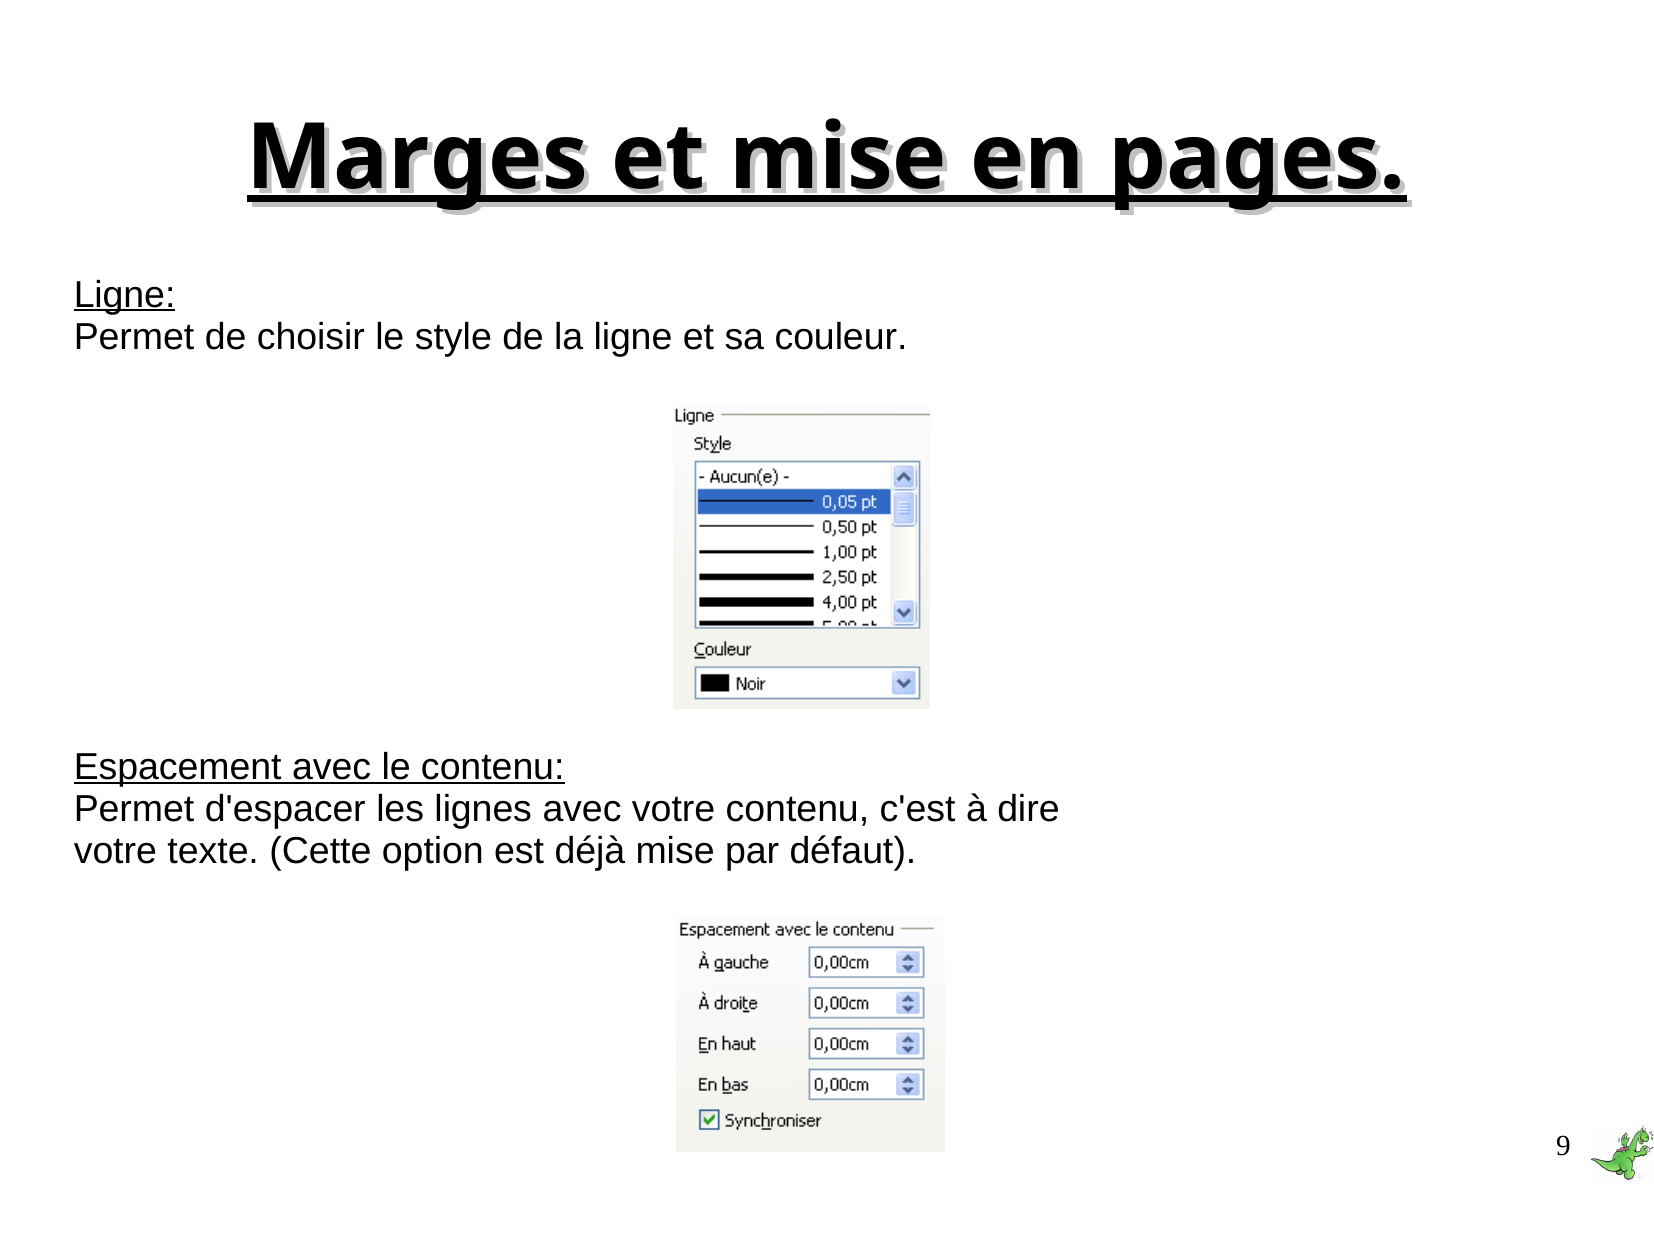

# Marges et mise en pages.
Ligne:
Permet de choisir le style de la ligne et sa couleur.
Espacement avec le contenu:
Permet d'espacer les lignes avec votre contenu, c'est à dire votre texte. (Cette option est déjà mise par défaut).
9